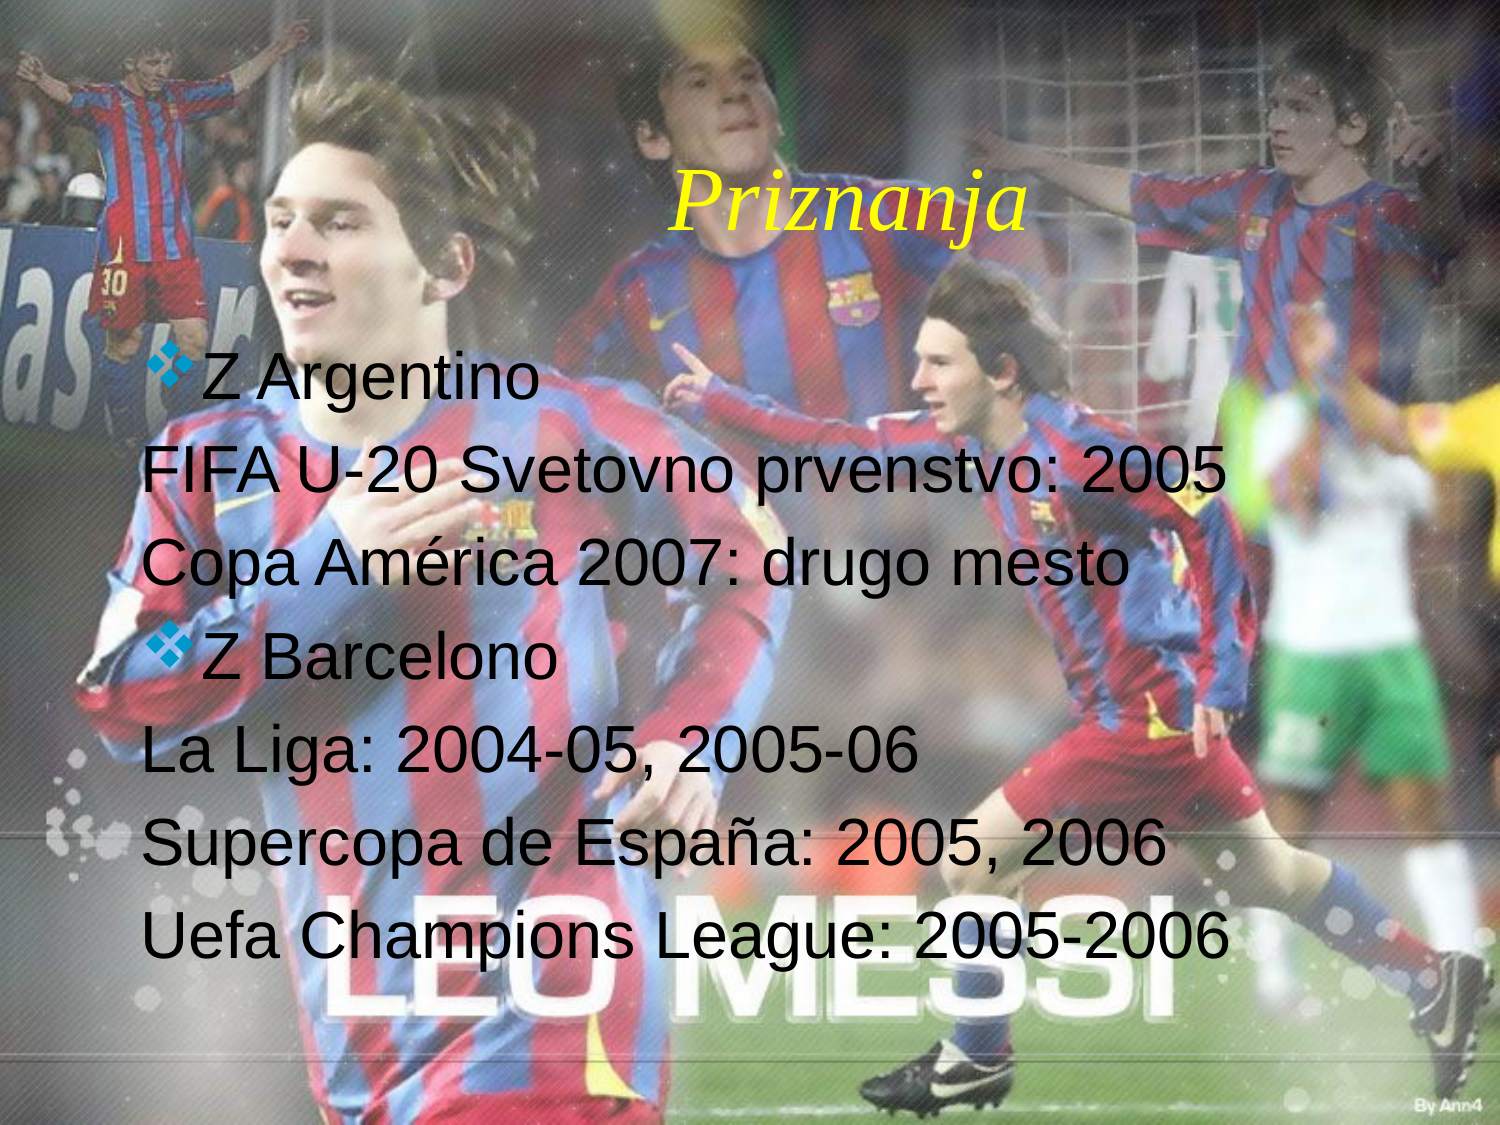

# Priznanja
Z Argentino
FIFA U-20 Svetovno prvenstvo: 2005
Copa América 2007: drugo mesto
Z Barcelono
La Liga: 2004-05, 2005-06
Supercopa de España: 2005, 2006
Uefa Champions League: 2005-2006